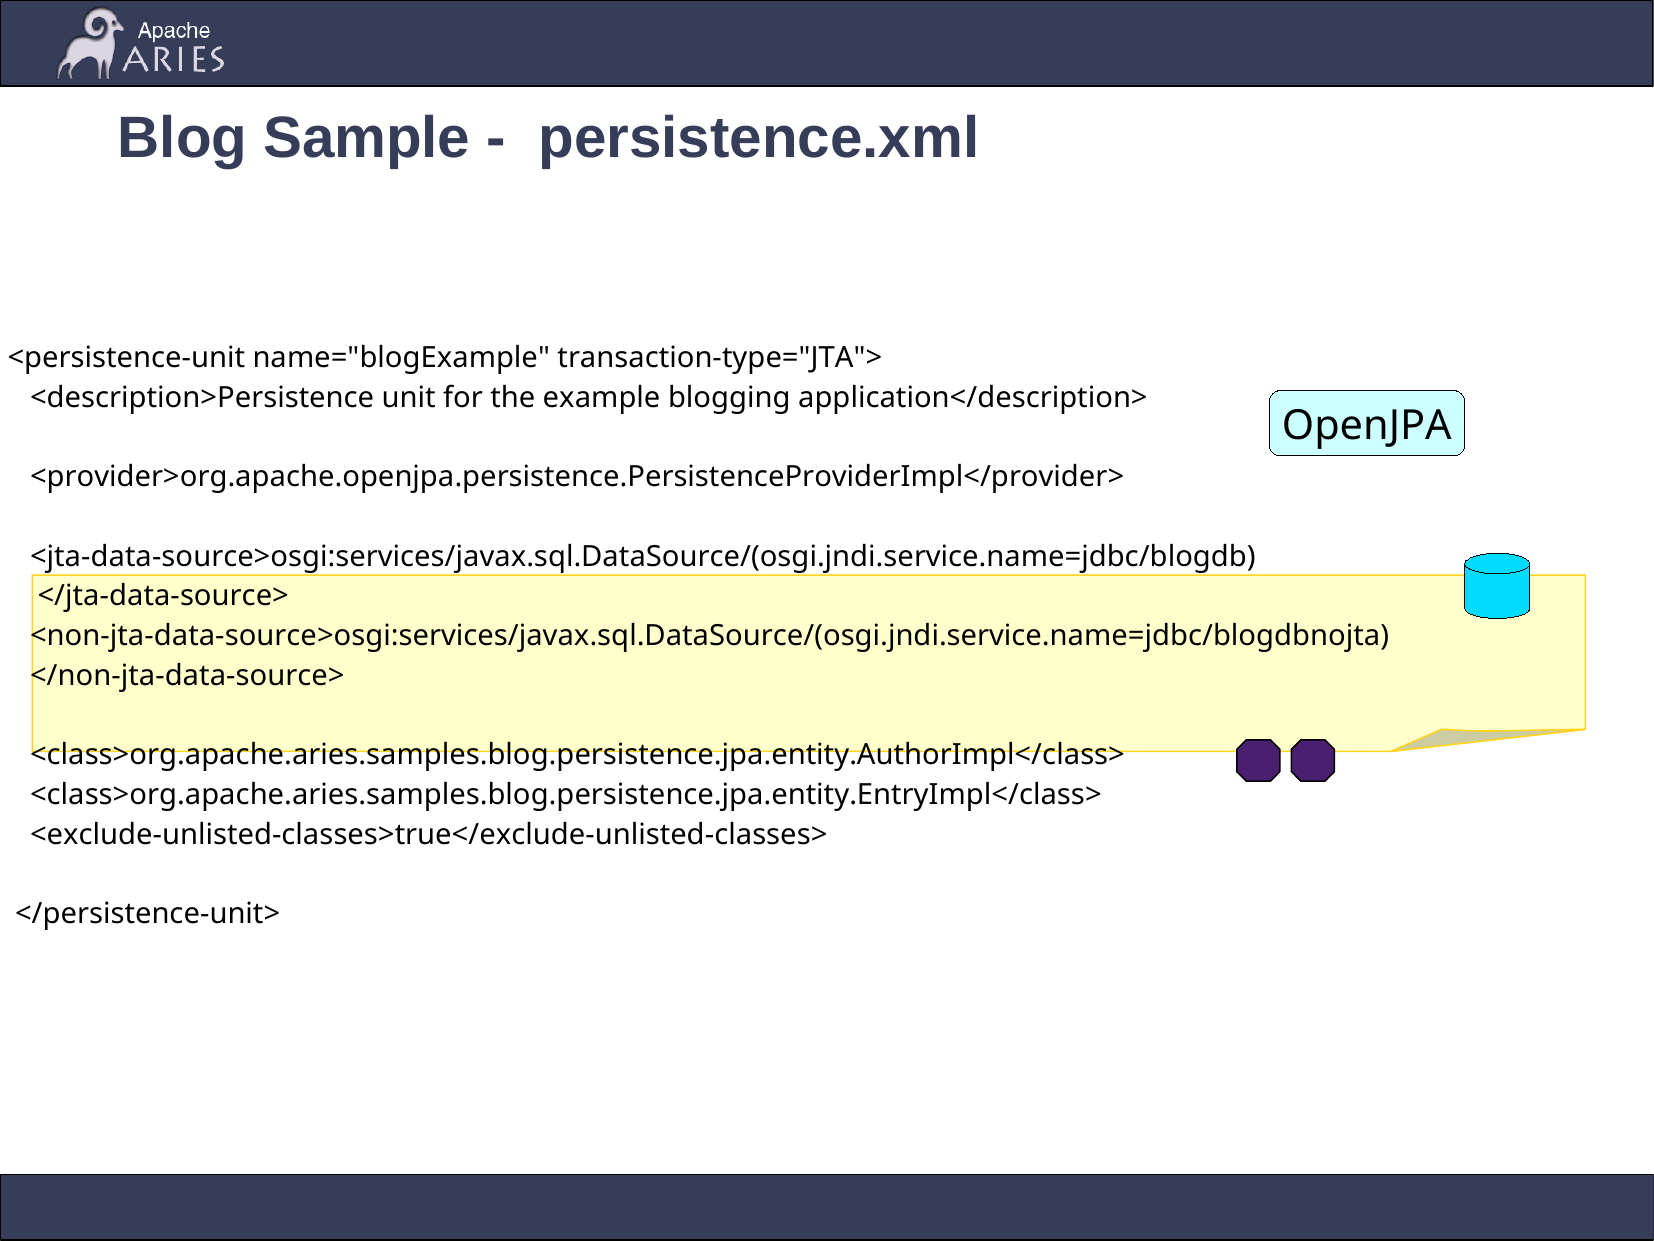

# Blog Sample - persistence.xml
 <persistence-unit name="blogExample" transaction-type="JTA">
 <description>Persistence unit for the example blogging application</description>
 <provider>org.apache.openjpa.persistence.PersistenceProviderImpl</provider>
 <jta-data-source>osgi:services/javax.sql.DataSource/(osgi.jndi.service.name=jdbc/blogdb)
 </jta-data-source>
 <non-jta-data-source>osgi:services/javax.sql.DataSource/(osgi.jndi.service.name=jdbc/blogdbnojta)
 </non-jta-data-source>
 <class>org.apache.aries.samples.blog.persistence.jpa.entity.AuthorImpl</class>
 <class>org.apache.aries.samples.blog.persistence.jpa.entity.EntryImpl</class>
 <exclude-unlisted-classes>true</exclude-unlisted-classes>
 </persistence-unit>
OpenJPA
34